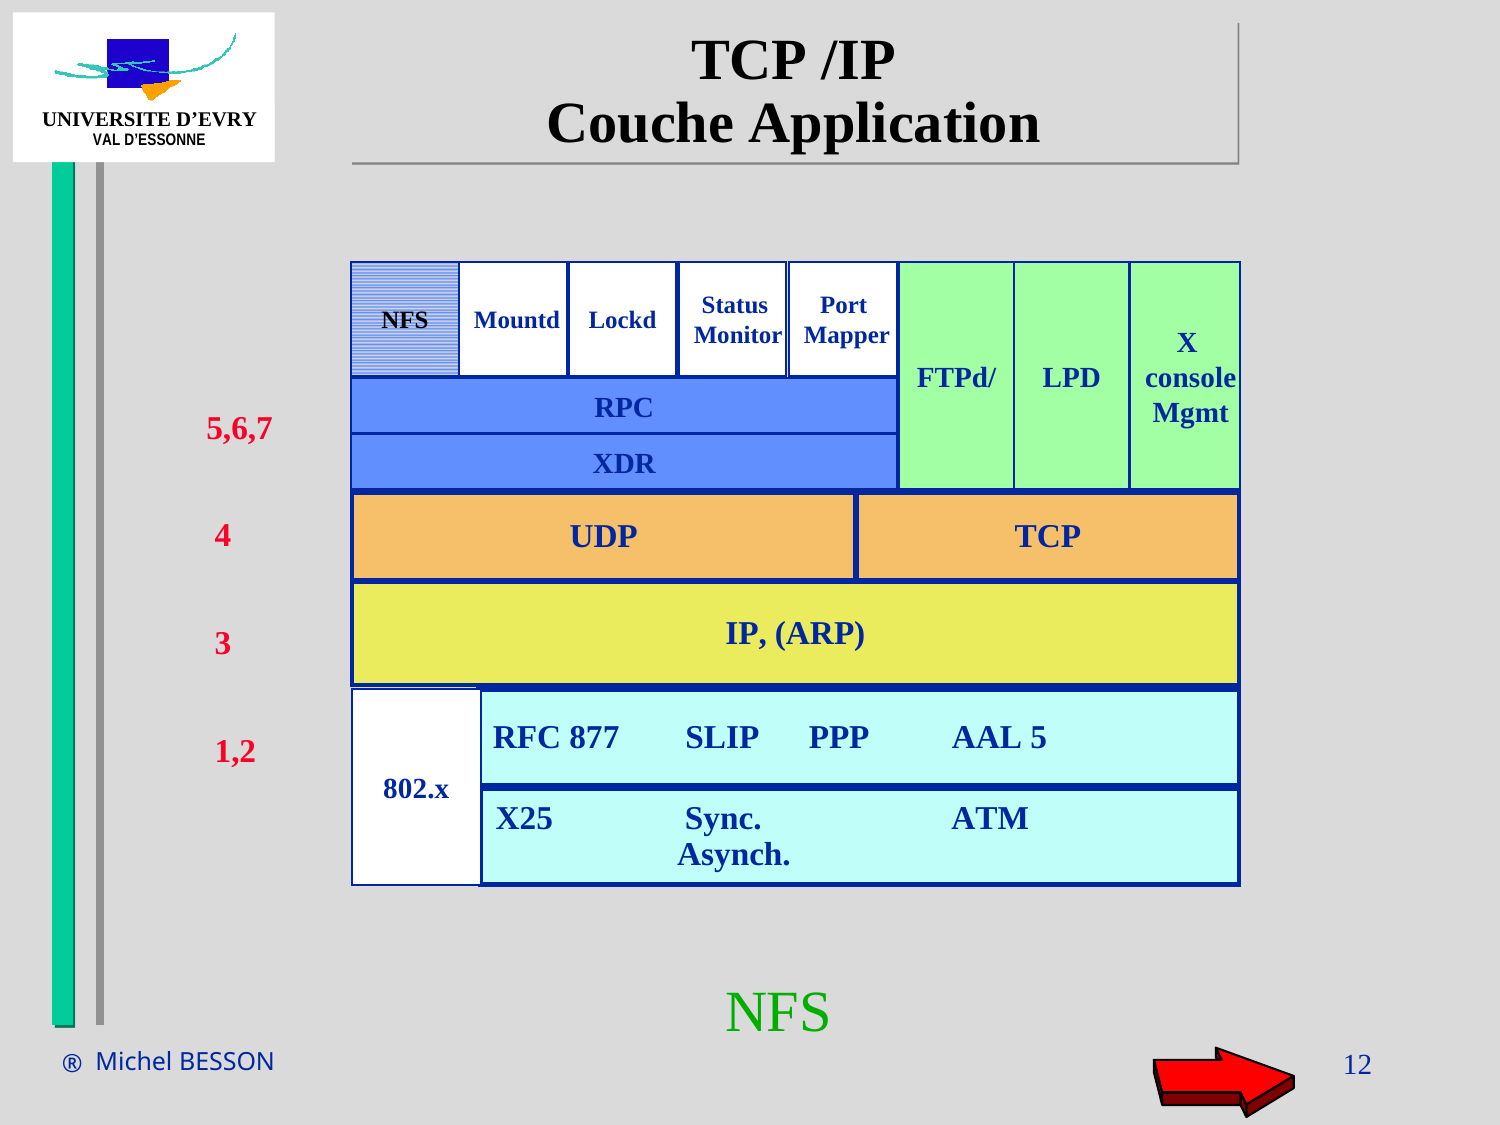

TCP /IP
Couche Application
NFS
Mountd
Lockd
Status
Monitor
Port
Mapper
FTPd/
LPD
X
console
Mgmt
RPC
5,6,7
 4
 3
 1,2
XDR
UDP
TCP
IP, (ARP)
802.x
RFC 877 SLIP PPP AAL 5
X25 Sync. ATM
 Asynch.
NFS
<date/time> Michel BESSON